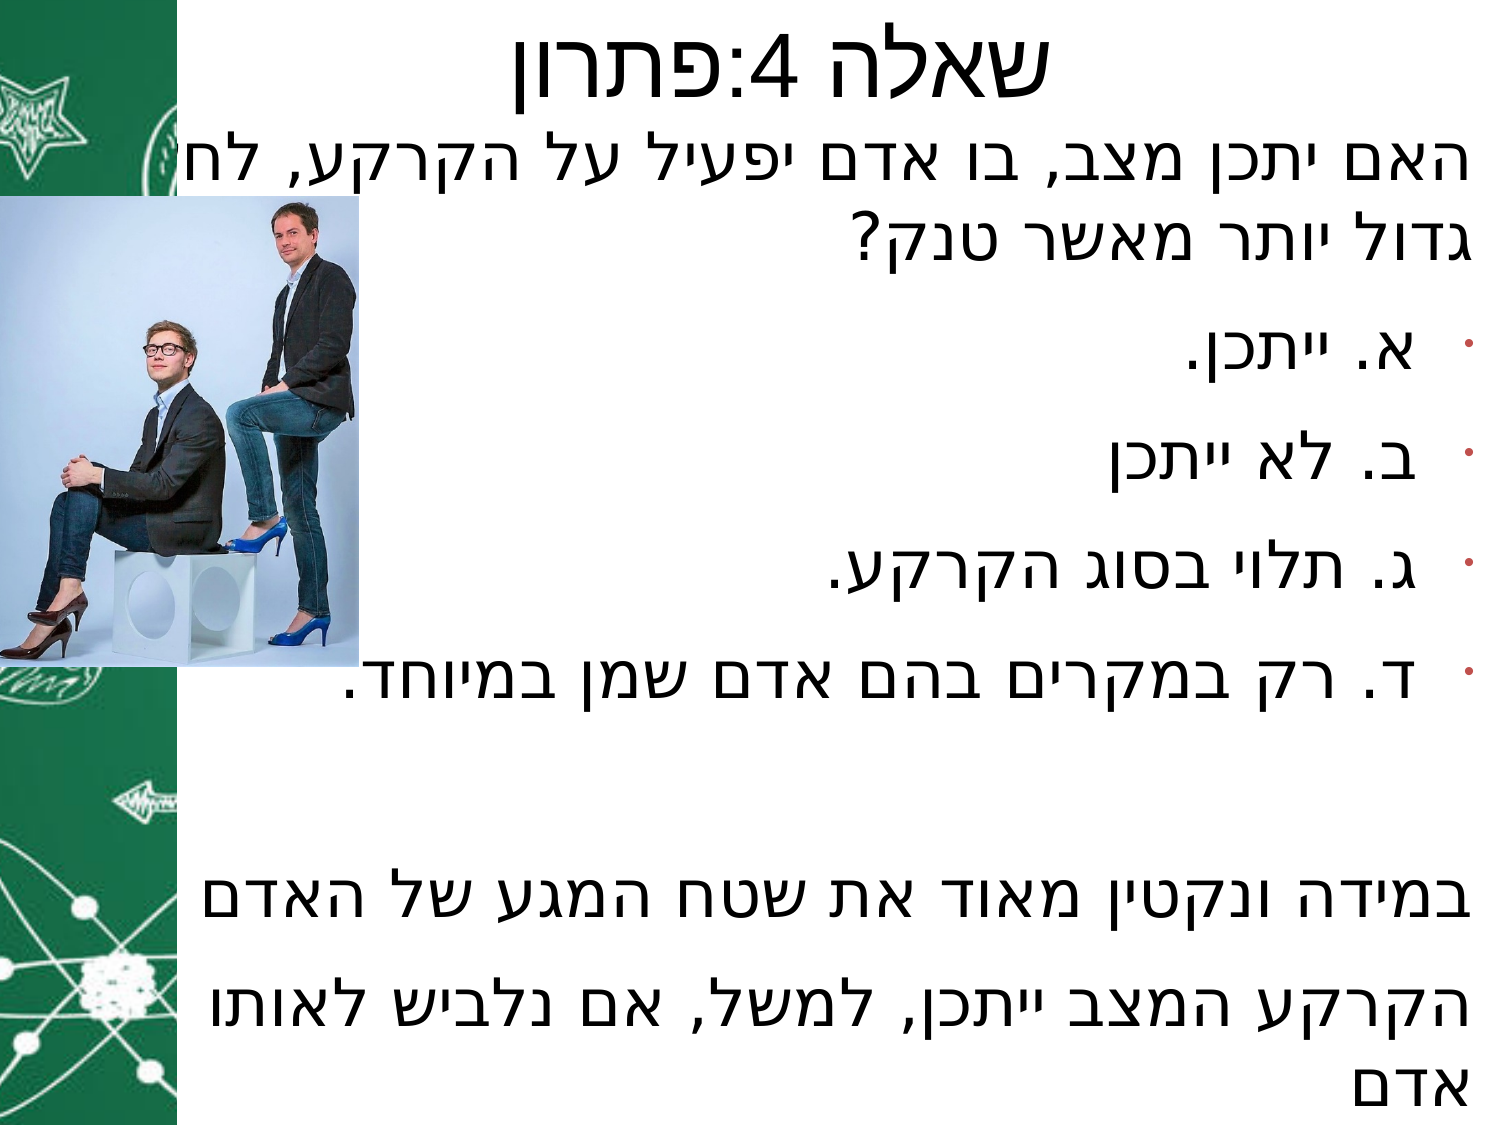

# שאלה 4:פתרון
האם יתכן מצב, בו אדם יפעיל על הקרקע, לחץ גדול יותר מאשר טנק?
א. ייתכן.
ב. לא ייתכן
ג. תלוי בסוג הקרקע.
ד. רק במקרים בהם אדם שמן במיוחד.
במידה ונקטין מאוד את שטח המגע של האדם עם
הקרקע המצב ייתכן, למשל, אם נלביש לאותו אדם
 נעלי עקב חדים.